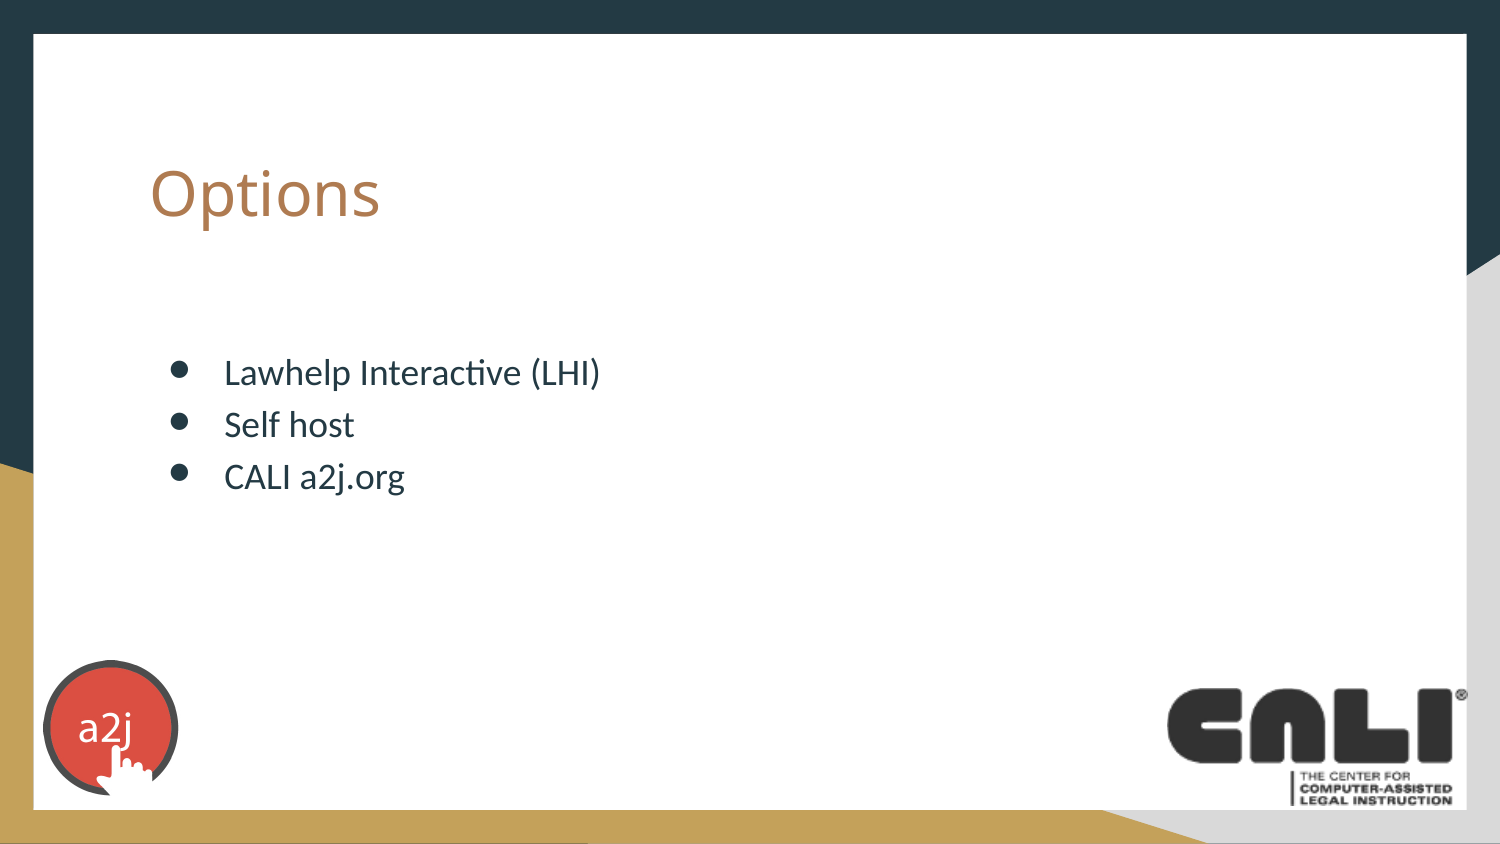

# Options
Lawhelp Interactive (LHI)
Self host
CALI a2j.org